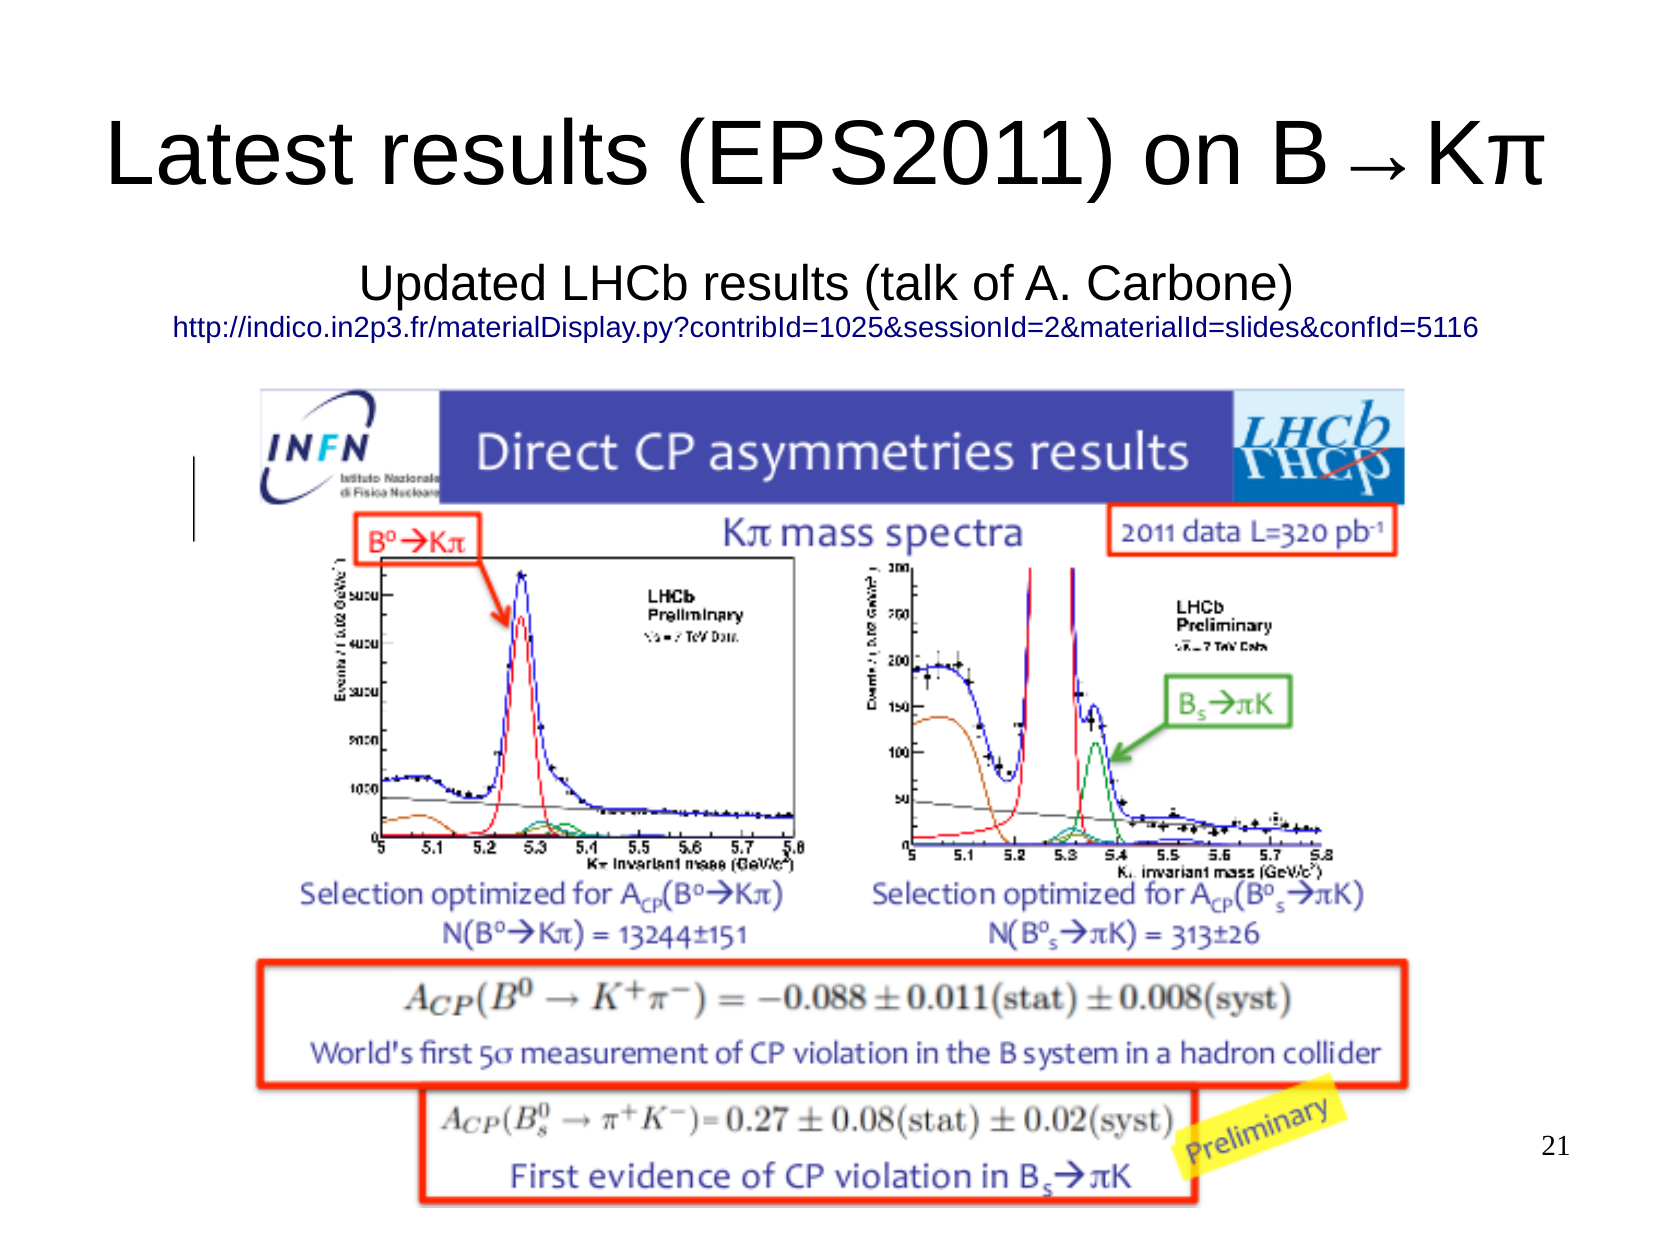

# Latest results (EPS2011) on B→Kπ
Updated LHCb results (talk of A. Carbone)
http://indico.in2p3.fr/materialDisplay.py?contribId=1025&sessionId=2&materialId=slides&confId=5116
21